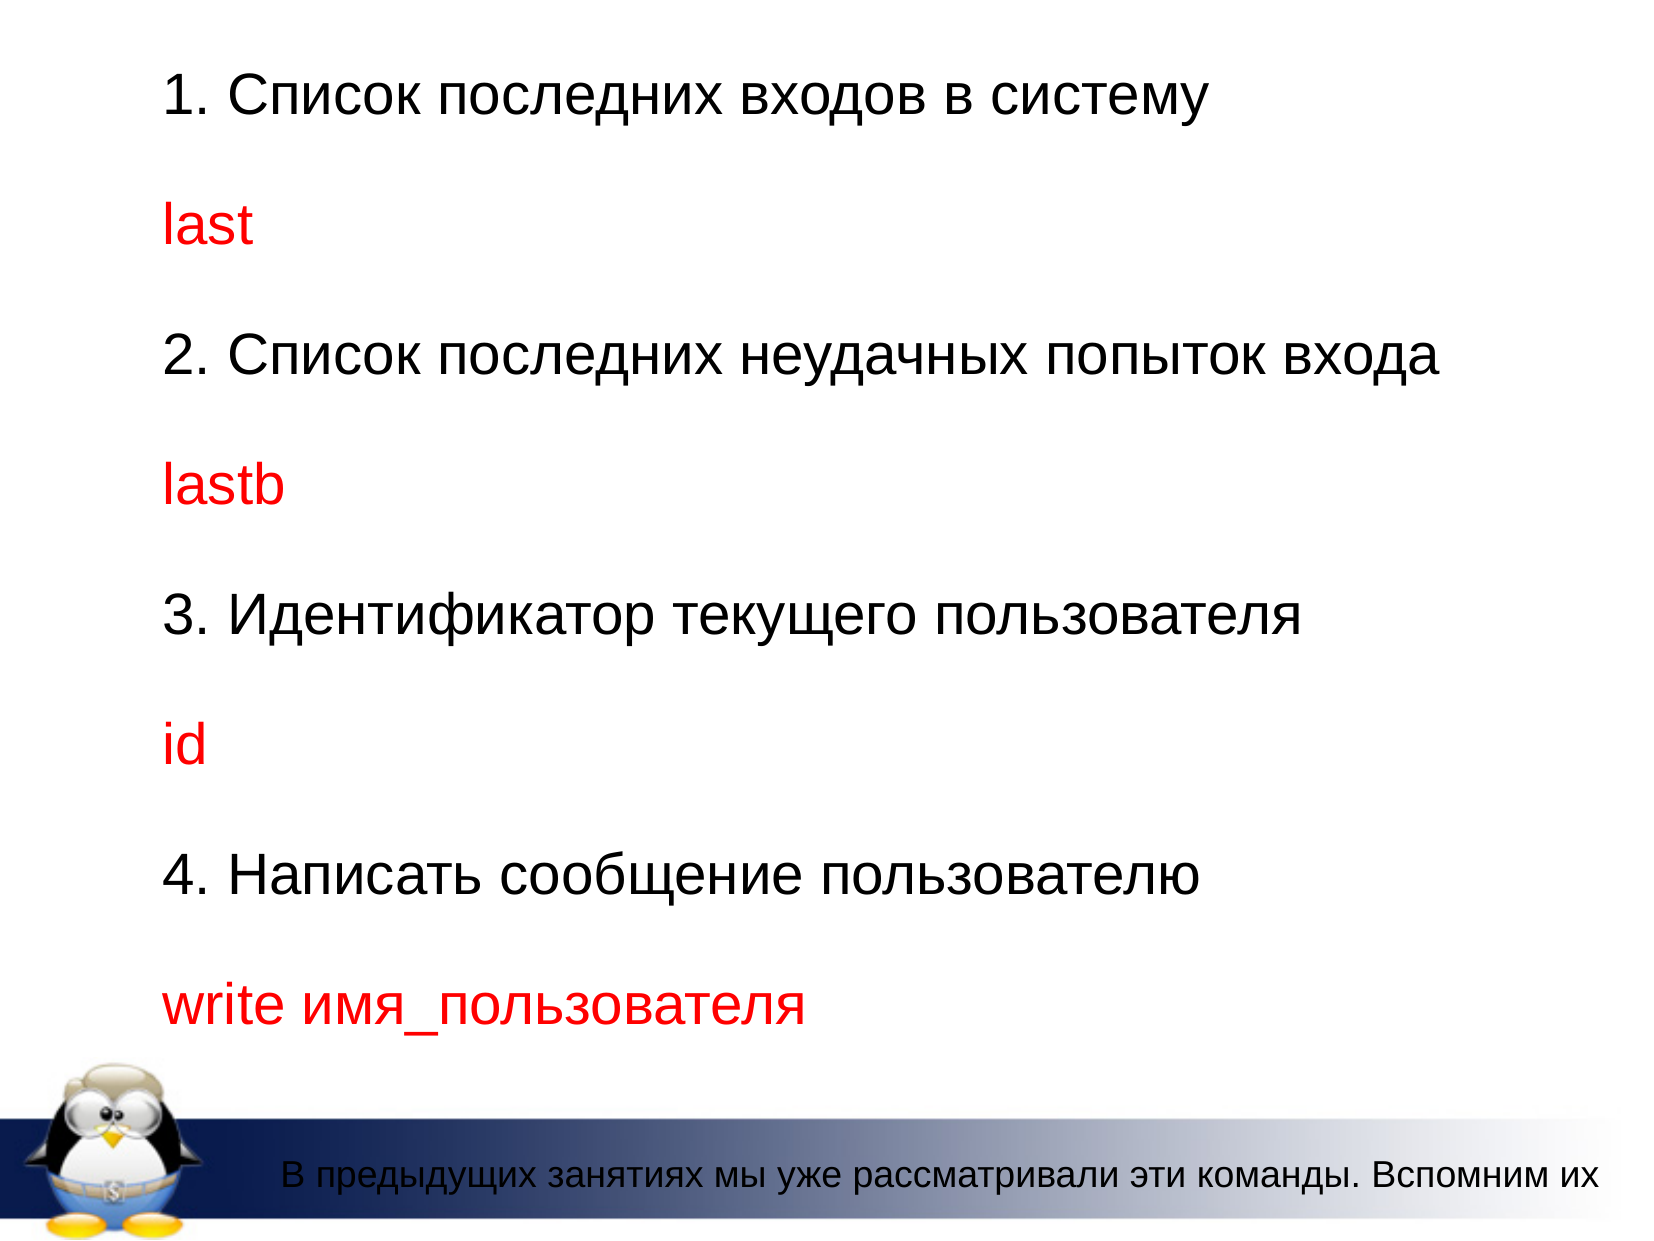

1. Список последних входов в систему
last
2. Список последних неудачных попыток входа
lastb
3. Идентификатор текущего пользователя
id
4. Написать сообщение пользователю
write имя_пользователя
В предыдущих занятиях мы уже рассматривали эти команды. Вспомним их